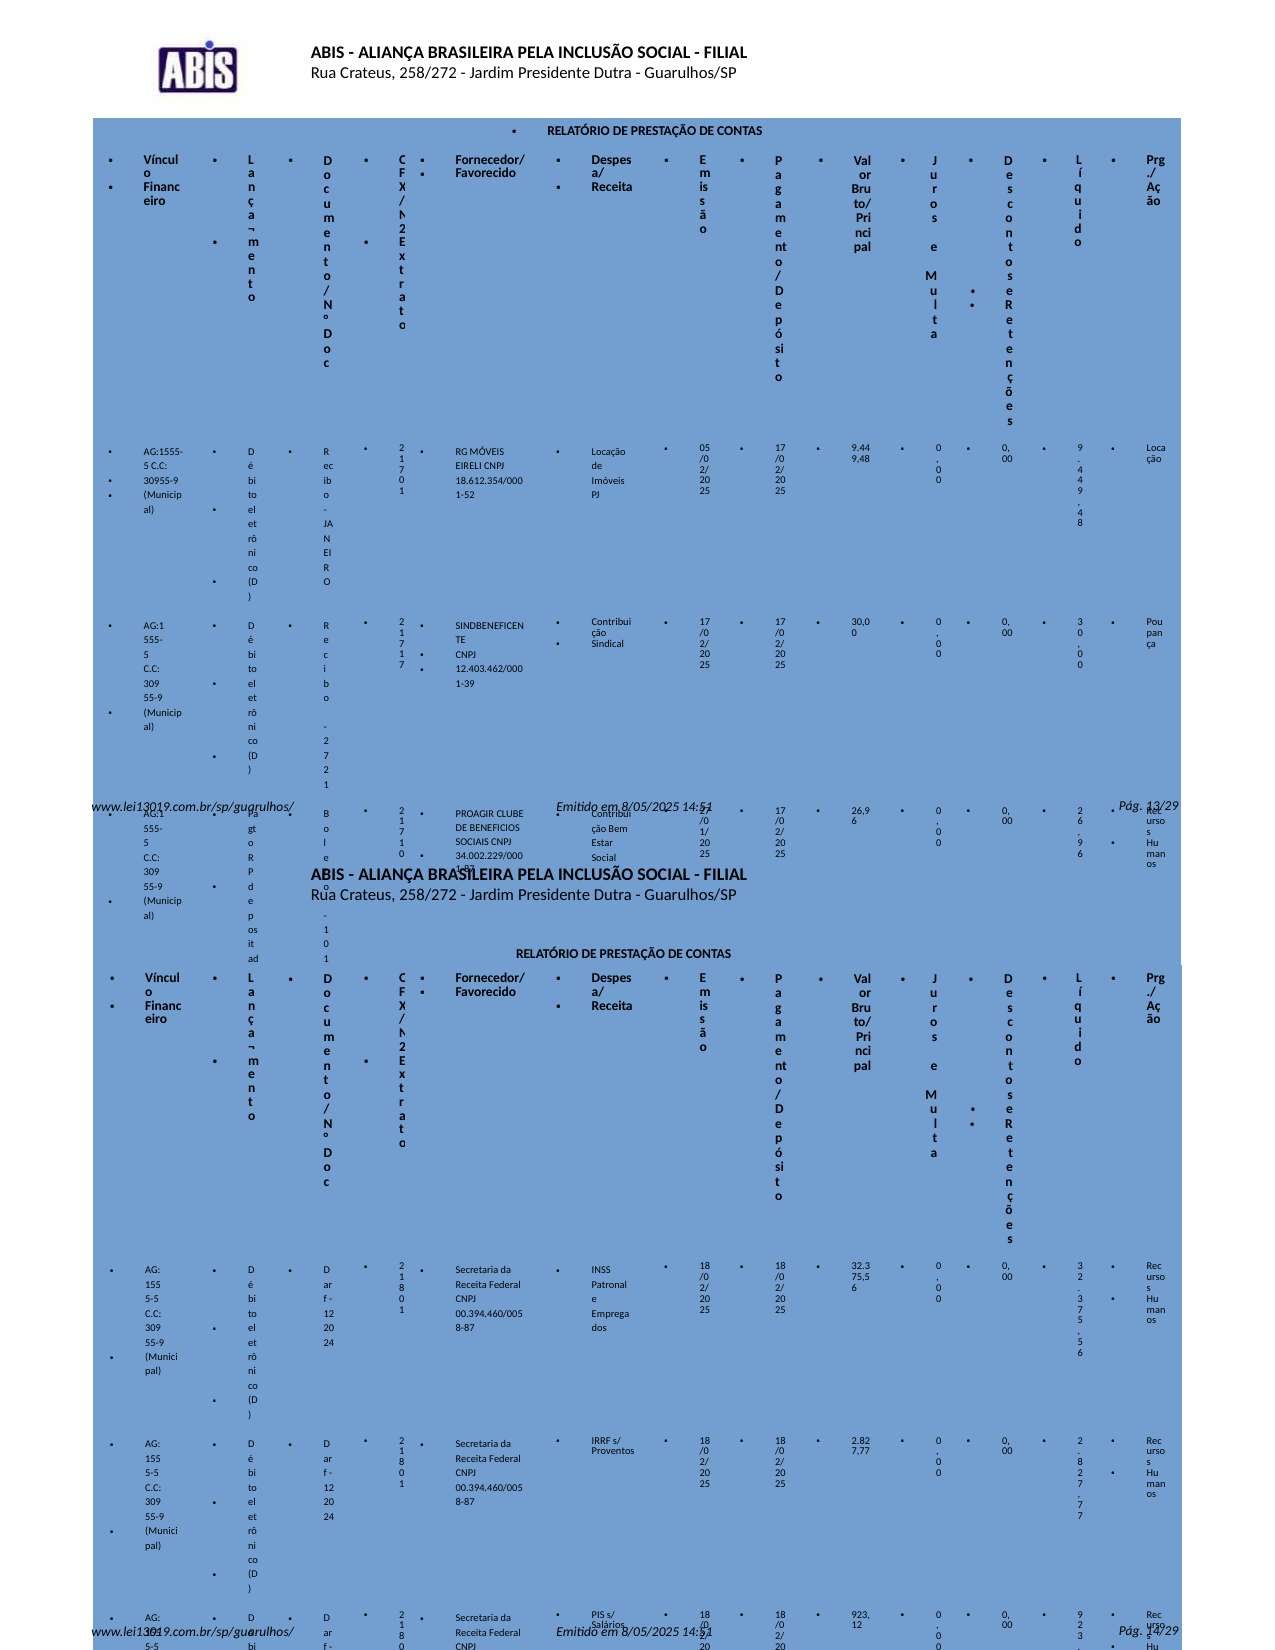

ABIS - ALIANÇA BRASILEIRA PELA INCLUSÃO SOCIAL - FILIAL
Rua Crateus, 258/272 - Jardim Presidente Dutra - Guarulhos/SP
| RELATÓRIO DE PRESTAÇÃO DE CONTAS | | | | | | | | | | | | |
| --- | --- | --- | --- | --- | --- | --- | --- | --- | --- | --- | --- | --- |
| Vínculo Financeiro | Lança¬ mento | Document o / N° Doc | OFX/N2 Extrato | Fornecedor/ Favorecido | Despesa/ Receita | Emissão | Pagamento / Depósito | Valor Bruto/ Principal | Juros e Multa | Descontos e Retenções | Líquido | Prg./Ação |
| AG:1555-5 C.C: 30955-9 (Municipal) | Débito eletrônico (D) | Recibo -JANEIRO | 21701 | RG MÓVEIS EIRELI CNPJ 18.612.354/0001-52 | Locação de Imóveis PJ | 05/02/2025 | 17/02/2025 | 9.449,48 | 0,00 | 0,00 | 9.449,48 | Locação |
| AG:1555-5 C.C: 30955-9 (Municipal) | Débito eletrônico (D) | Recibo -2721 | 21717 | SINDBENEFICENTE CNPJ 12.403.462/0001-39 | Contribuição Sindical | 17/02/2025 | 17/02/2025 | 30,00 | 0,00 | 0,00 | 30,00 | Poupança |
| AG:1555-5 C.C: 30955-9 (Municipal) | Pagto RP depositado (D) | Boleto -1018870 | 21710 | PROAGIR CLUBE DE BENEFICIOS SOCIAIS CNPJ 34.002.229/0001-87 | Contribuição Bem Estar Social | 27/01/2025 | 17/02/2025 | 26,96 | 0,00 | 0,00 | 26,96 | Recursos Humanos |
| AG:1555-5 C.C: 30955-9 (Municipal) | Pagto RP depositado (D) | Fatura -JANEIRO | 21707 | CLARO NXT TELECOMUNICAÇÕES CNPJ 66.970.229/0001-67 | Telefone e Internet | 22/01/2025 | 17/02/2025 | 8,33 | 0,00 | 0,00 | 8,33 | Custos Indiretos |
| AG:1555-5 C.C: 30955-9 (Municipal) | Pagto RP depositado (D) | Fatura -JANEIRO | 21708 | EDP SAO PAULO DISTRIBUICAO DE ENERGIA S.A. CNPJ 02.302.100/0001-06 | Energia Elétrica | 23/01/2025 | 17/02/2025 | 11,19 | 0,00 | 0,00 | 11,19 | Custos Indiretos |
| AG:1555-5 C.C: 30955-9 (Municipal) | Pagto RP depositado (D) | Recibo -JANEIRO | 21706 | SINDBENEFICENTE CNPJ 12.403.462/0001-39 | Contribuição Assistencial | 06/02/2025 | 17/02/2025 | 36,87 | 0,00 | 0,00 | 36,87 | Recursos Humanos |
| AG:1555-5 C.C: 30955-9 (Municipal) | Pagto RP depositado (D) | Nota fiscal de serviços - 173508 | 21704 | DIXI VEXT COMERCIO DE EQUIPAMENTOS ELETRONICOS E SISTEMAS LTDA CNPJ 15.077.663/0002-62 | Manutenção de Softwares e Hardwares | 27/01/2025 | 17/02/2025 | 1,27 | 0,00 | 0,00 | 1,27 | Custos Indiretos |
| AG:1555-5 C.C: 30955-9 (Municipal) | Pagto RP depositado (D) | Nota Fiscal/DANF E - 800825 | 21702 | GRANTERRA COMERCIO DE ALIMENTOS LTDA CNPJ 07.019.669/0001-74 | Cesta básica (dissídio coletivo) | 17/02/2025 | 17/02/2025 | 437,84 | 0,00 | 0,00 | 437,84 | Recursos Humanos |
| AG:1555-5 C.C: 30955-9 (Municipal) | Pagto RP depositado (D) | Nota Fiscal/DANF E- 5637 | 21703 | NG CLEAN COMERCIO DE MATERIAIS DE LIMPEZA, HIGIENE E DESCARTAVEIS LTDA CNPJ 32.523.013/0001-31 | Higiene e Limpeza | 15/01/2025 | 17/02/2025 | 58,07 | 0,00 | 0,00 | 58,07 | Custos Indiretos |
Pág. 13/29
www.lei13019.com.br/sp/guarulhos/
Emitido em 8/05/2025 14:51
ABIS - ALIANÇA BRASILEIRA PELA INCLUSÃO SOCIAL - FILIAL
Rua Crateus, 258/272 - Jardim Presidente Dutra - Guarulhos/SP
RELATÓRIO DE PRESTAÇÃO DE CONTAS
| Vínculo Financeiro | Lança¬ mento | Document o / N° Doc | OFX/N2 Extrato | Fornecedor/ Favorecido | Despesa/ Receita | Emissão | Pagamento / Depósito | Valor Bruto/ Principal | Juros e Multa | Descontos e Retenções | Líquido | Prg./Ação |
| --- | --- | --- | --- | --- | --- | --- | --- | --- | --- | --- | --- | --- |
| AG:1555-5 C.C: 30955-9 (Municipal) | Débito eletrônico (D) | Darf -122024 | 21801 | Secretaria da Receita Federal CNPJ 00.394.460/0058-87 | INSS Patronal e Empregados | 18/02/2025 | 18/02/2025 | 32.375,56 | 0,00 | 0,00 | 32.375,56 | Recursos Humanos |
| AG:1555-5 C.C: 30955-9 (Municipal) | Débito eletrônico (D) | Darf -122024 | 21801 | Secretaria da Receita Federal CNPJ 00.394.460/0058-87 | IRRF s/ Proventos | 18/02/2025 | 18/02/2025 | 2.827,77 | 0,00 | 0,00 | 2.827,77 | Recursos Humanos |
| AG:1555-5 C.C: 30955-9 (Municipal) | Débito eletrônico (D) | Darf -122024 | 21801 | Secretaria da Receita Federal CNPJ 00.394.460/0058-87 | PIS s/ Salários | 18/02/2025 | 18/02/2025 | 923,12 | 0,00 | 0,00 | 923,12 | Recursos Humanos |
| AG:1555-5 C.C: 30955-9 (Municipal) | Débito eletrônico (D) | Darf -122024 | 21801 | Secretaria da Receita Federal CNPJ 00.394.460/0058-87 | IRRF s/ Aluguel Pessoa Física | 18/02/2025 | 18/02/2025 | 1.022,86 | 0,00 | 0,00 | 1.022,86 | Locação |
| AG:1555-5 C.C: 30955-9 (Municipal) | Pagto RP depositado (D) | Darf -122024 | 21801 | Secretaria da Receita Federal CNPJ 00.394.460/0058-87 | IRRF s/ Proventos | 18/02/2025 | 18/02/2025 | 298,88 | 0,00 | 0,00 | 298,88 | Recursos Humanos |
| AG:1555-5 C.C: 30955-9 (Municipal) | Pagto RP depositado (D) | Darf -122024 | 21801 | Secretaria da Receita Federal CNPJ 00.394.460/0058-87 | PIS s/ Salários | 18/02/2025 | 18/02/2025 | 79,29 | 0,00 | 0,00 | 79,29 | Recursos Humanos |
| AG:1555-5 C.C: 30955-9 (Municipal) | Pagto RP depositado (D) | Darf -122024 | 21801 | Secretaria da Receita Federal CNPJ 00.394.460/0058-87 | IRRF s/ Aluguel Pessoa Física | 18/02/2025 | 18/02/2025 | 108,10 | 0,00 | 0,00 | 108,10 | Locação |
| AG:1555-5 C.C: 30955-9 (Municipal) | Pagto RP depositado (D) | Darf -122024 | 21801 | Secretaria da Receita Federal CNPJ 00.394.460/0058-87 | INSS Patronal e Empregados | 18/02/2025 | 18/02/2025 | 3.422,01 | 0,00 | 0,00 | 3.422,01 | Recursos Humanos |
| AG:1555-5 C.C: 30955-9 (Municipal) | Débito eletrônico (D) | Nota Fiscal/DANF E - 498 | 21901 | GUARULASER SUPRIMENTO DE INFORMATICA - EIRELI CNPJ 24.546.622/0001-88 | Materiais de Escritório | 10/02/2025 | 19/02/2025 | 1.200,00 | 0,00 | 0,00 | 1.200,00 | Custos Indiretos |
| AG:1555-5 C.C: 30955-9 (Municipal) | Débito eletrônico (D) | Nota fiscal de serviços - 10 | 22001 | ERICA ALVES CANDIDO 31410811824 CNPJ 17.578.574/0001-44 | Manutenção da Unidade Escolar PJ | 10/02/2025 | 20/02/2025 | 2.300,00 | 0,00 | 0,00 | 2.300,00 | Custos Indiretos |
| AG:1555-5 C.C: 30955-9 (Municipal) | Débito eletrônico (D) | Recibo Férias -MARÇO | 47251 | KALYNNE SILVA PEREIRA CPF 491.523.908-02 | Férias Pecúnia e 1/3 Férias (folha) | 21/02/2025 | 21/02/2025 | 2.818,80 | 0,00 | 0,00 | 2.818,80 | Poupança |
Pág. 14/29
www.lei13019.com.br/sp/guarulhos/
Emitido em 8/05/2025 14:51